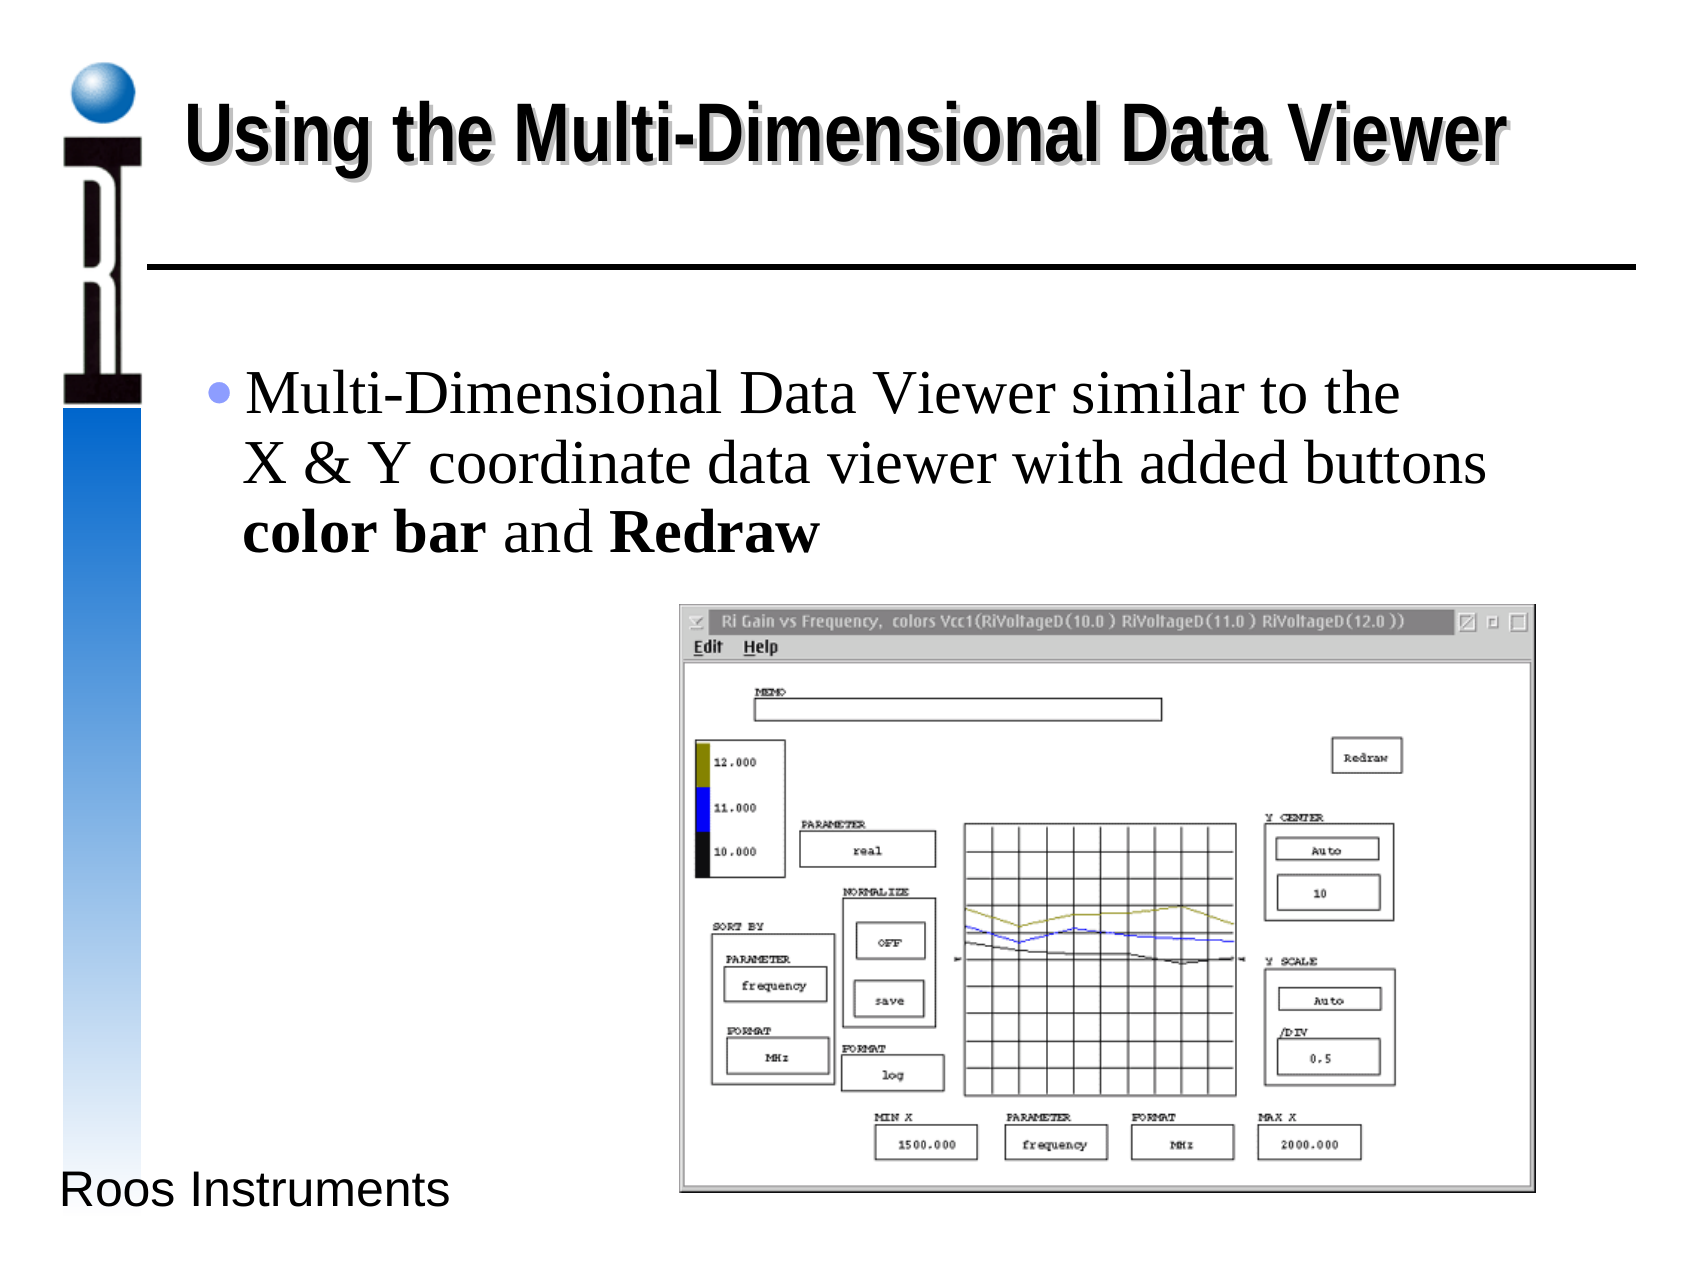

Using the Multi-Dimensional Data Viewer
Multi-Dimensional Data Viewer similar to the
X & Y coordinate data viewer with added buttons color bar and Redraw